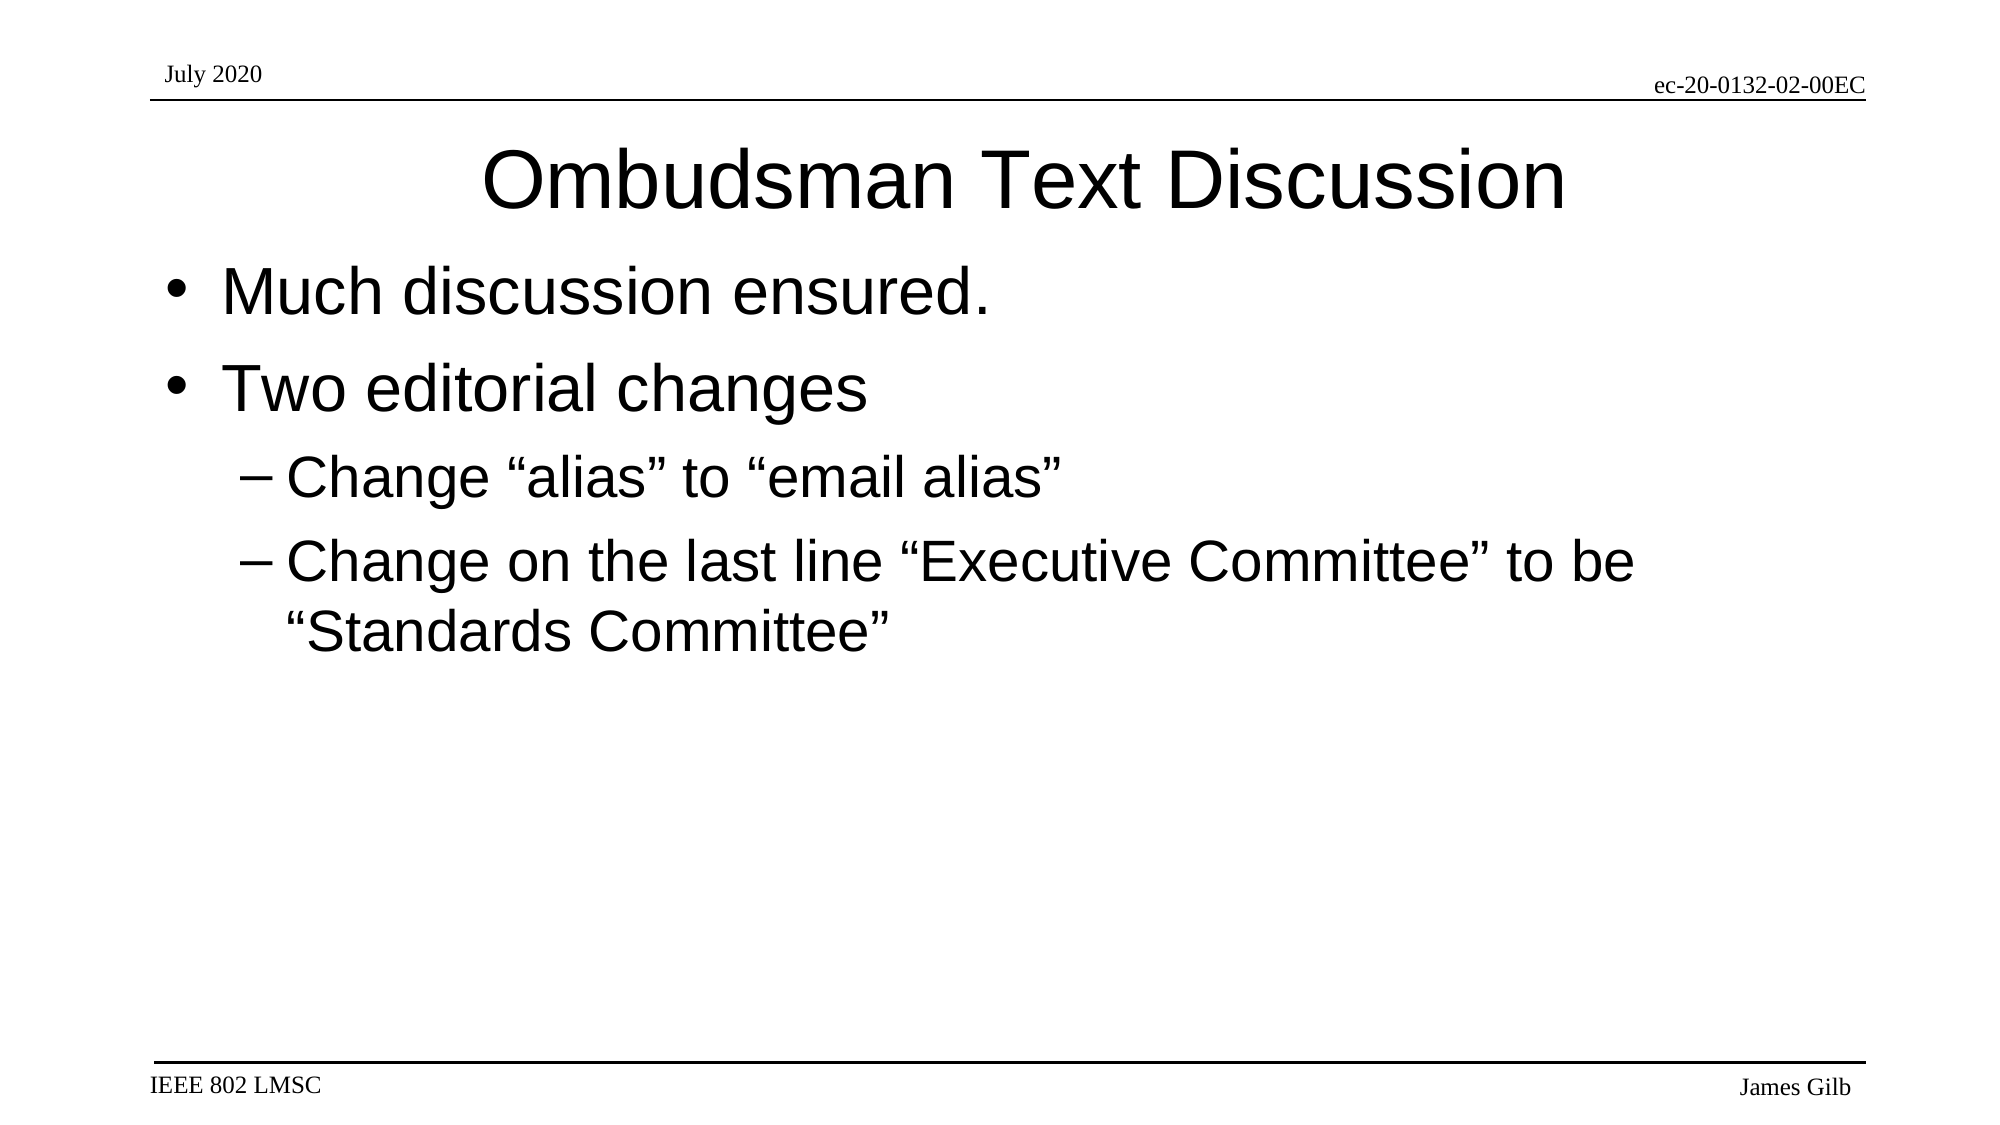

# Ombudsman Text Discussion
Much discussion ensured.
Two editorial changes
Change “alias” to “email alias”
Change on the last line “Executive Committee” to be “Standards Committee”